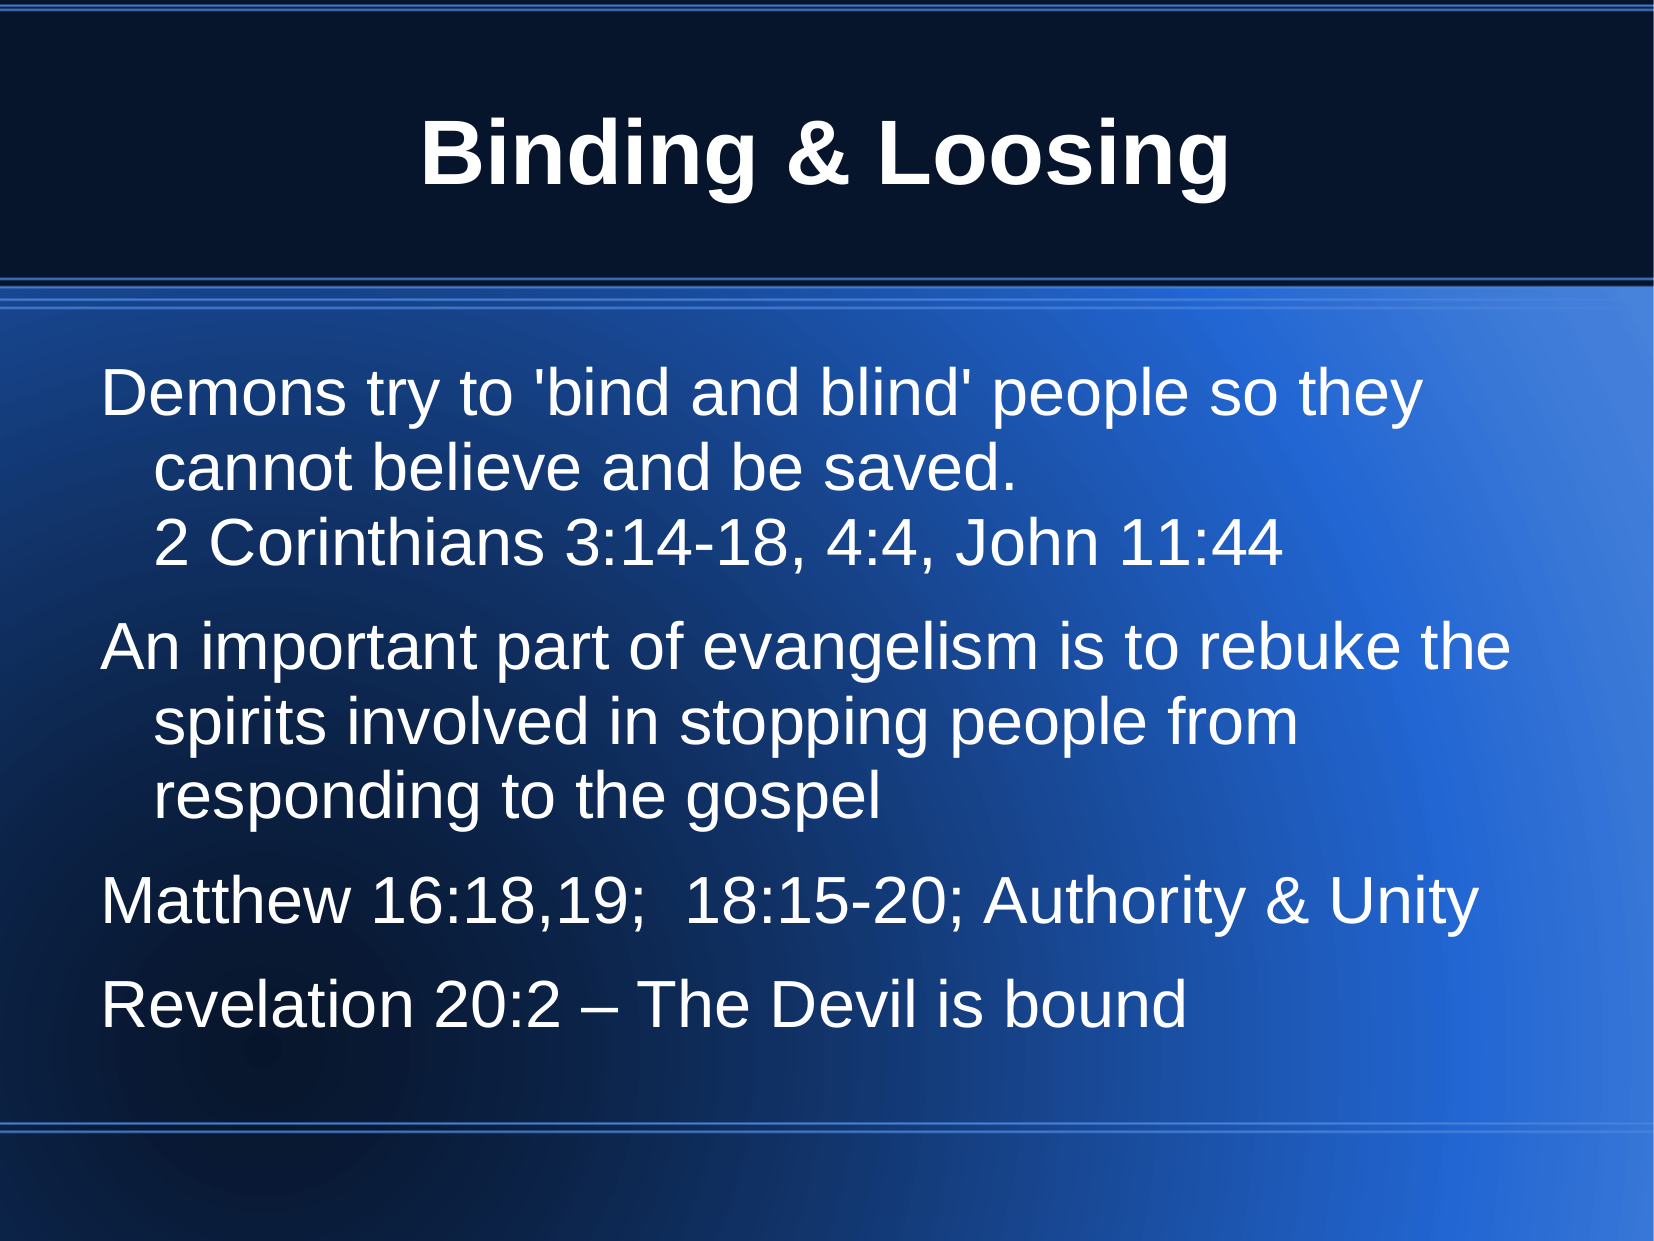

# Binding & Loosing
Demons try to 'bind and blind' people so they cannot believe and be saved.
2 Corinthians 3:14-18, 4:4, John 11:44
An important part of evangelism is to rebuke the spirits involved in stopping people from responding to the gospel
Matthew 16:18,19; 18:15-20; Authority & Unity
Revelation 20:2 – The Devil is bound